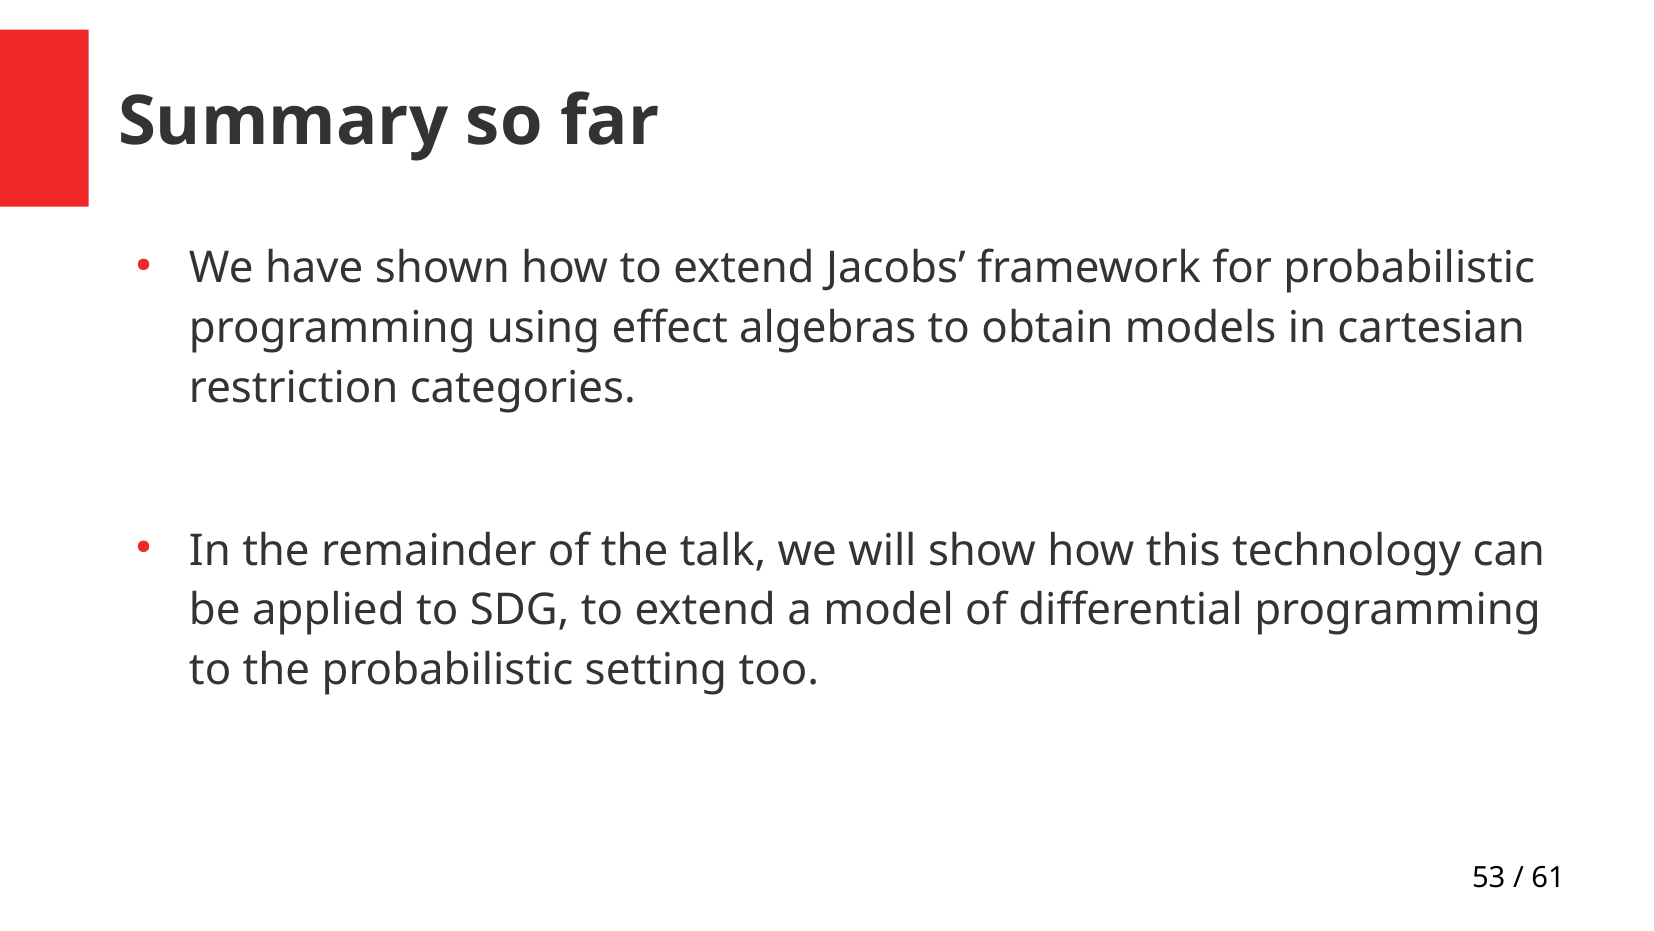

# Summary so far
We have shown how to extend Jacobs’ framework for probabilistic programming using effect algebras to obtain models in cartesian restriction categories.
In the remainder of the talk, we will show how this technology can be applied to SDG, to extend a model of differential programming to the probabilistic setting too.
53